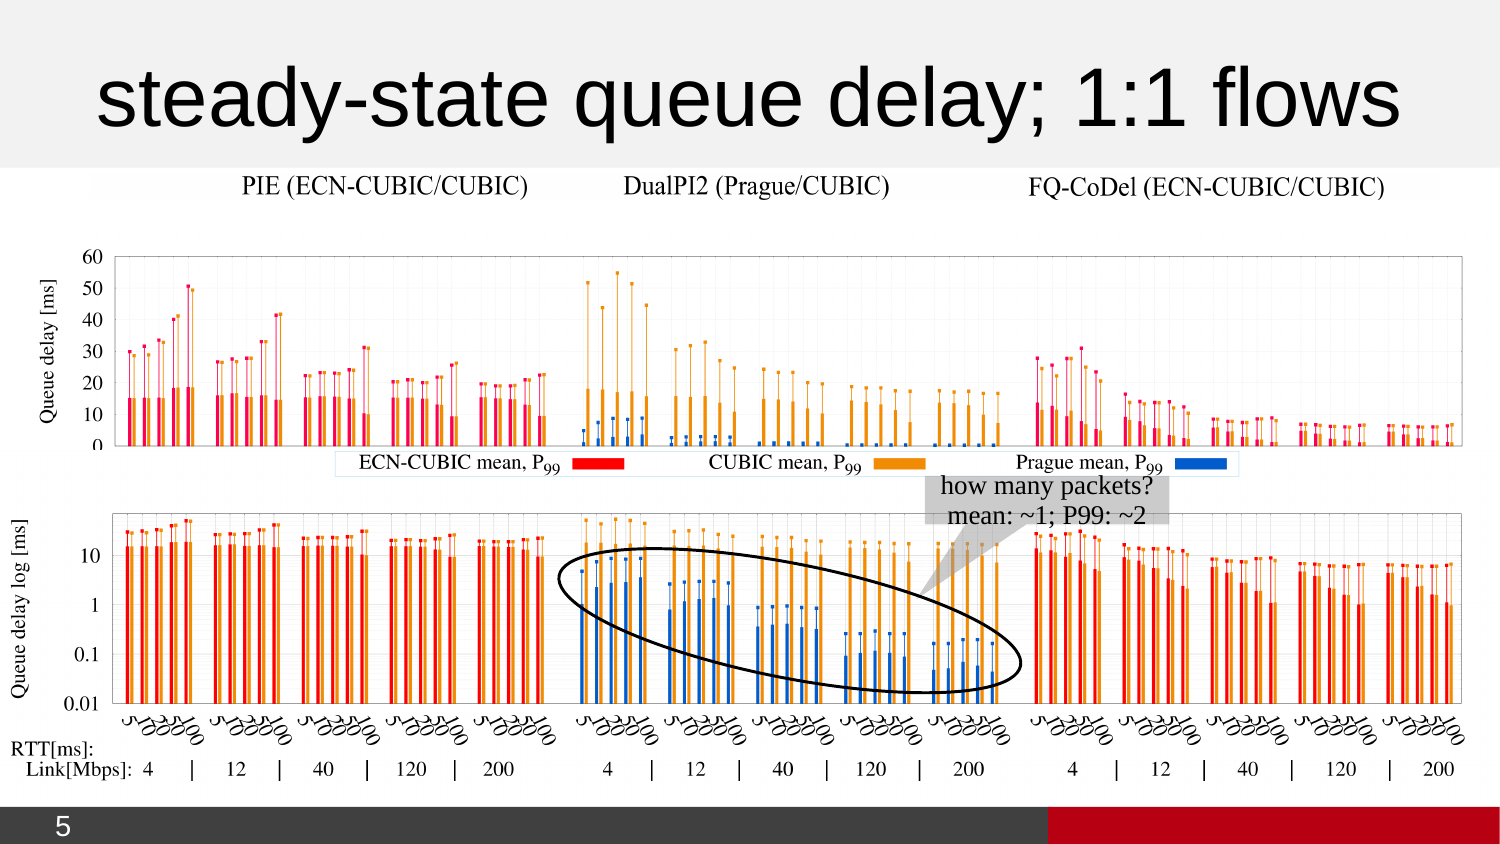

# steady-state queue delay; 1:1 flows
how many packets?
mean: ~1; P99: ~2
5